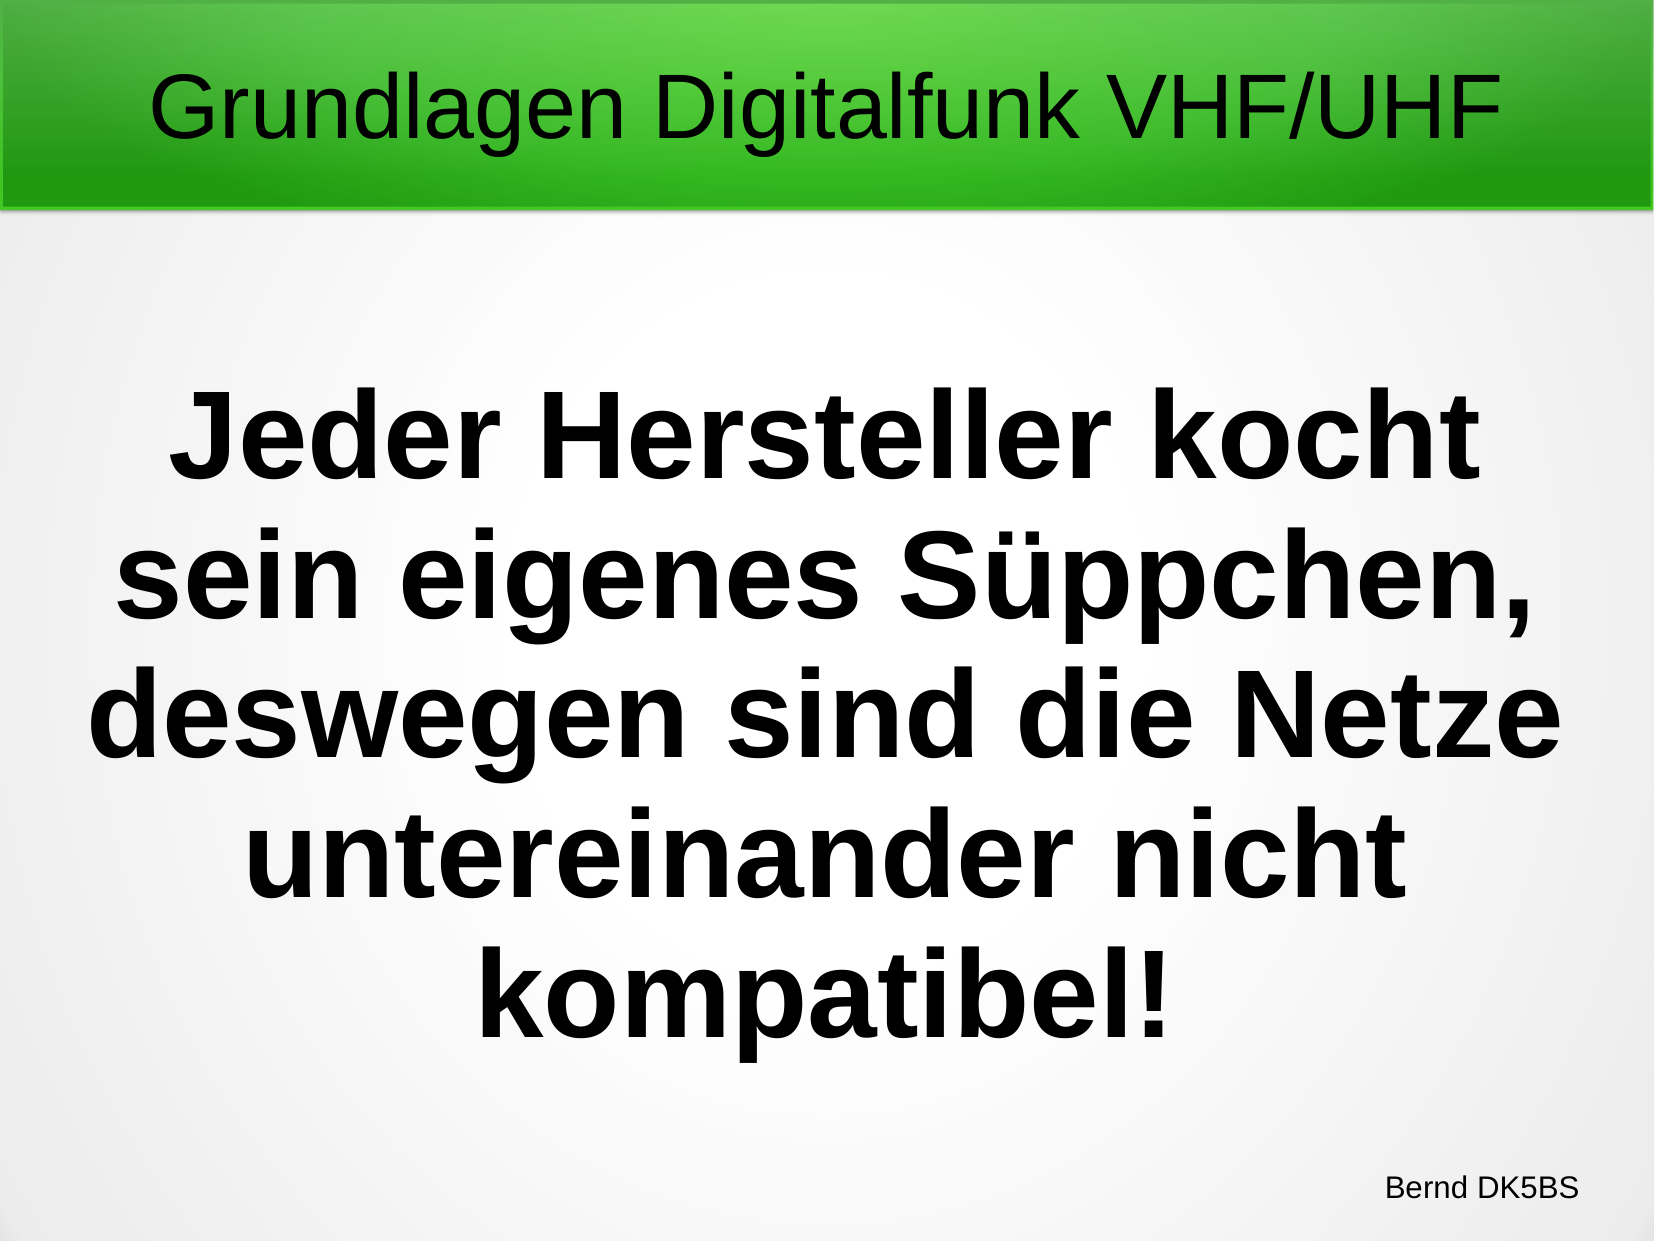

# Grundlagen Digitalfunk VHF/UHF
Jeder Hersteller kocht sein eigenes Süppchen, deswegen sind die Netze untereinander nicht kompatibel!
Bernd DK5BS